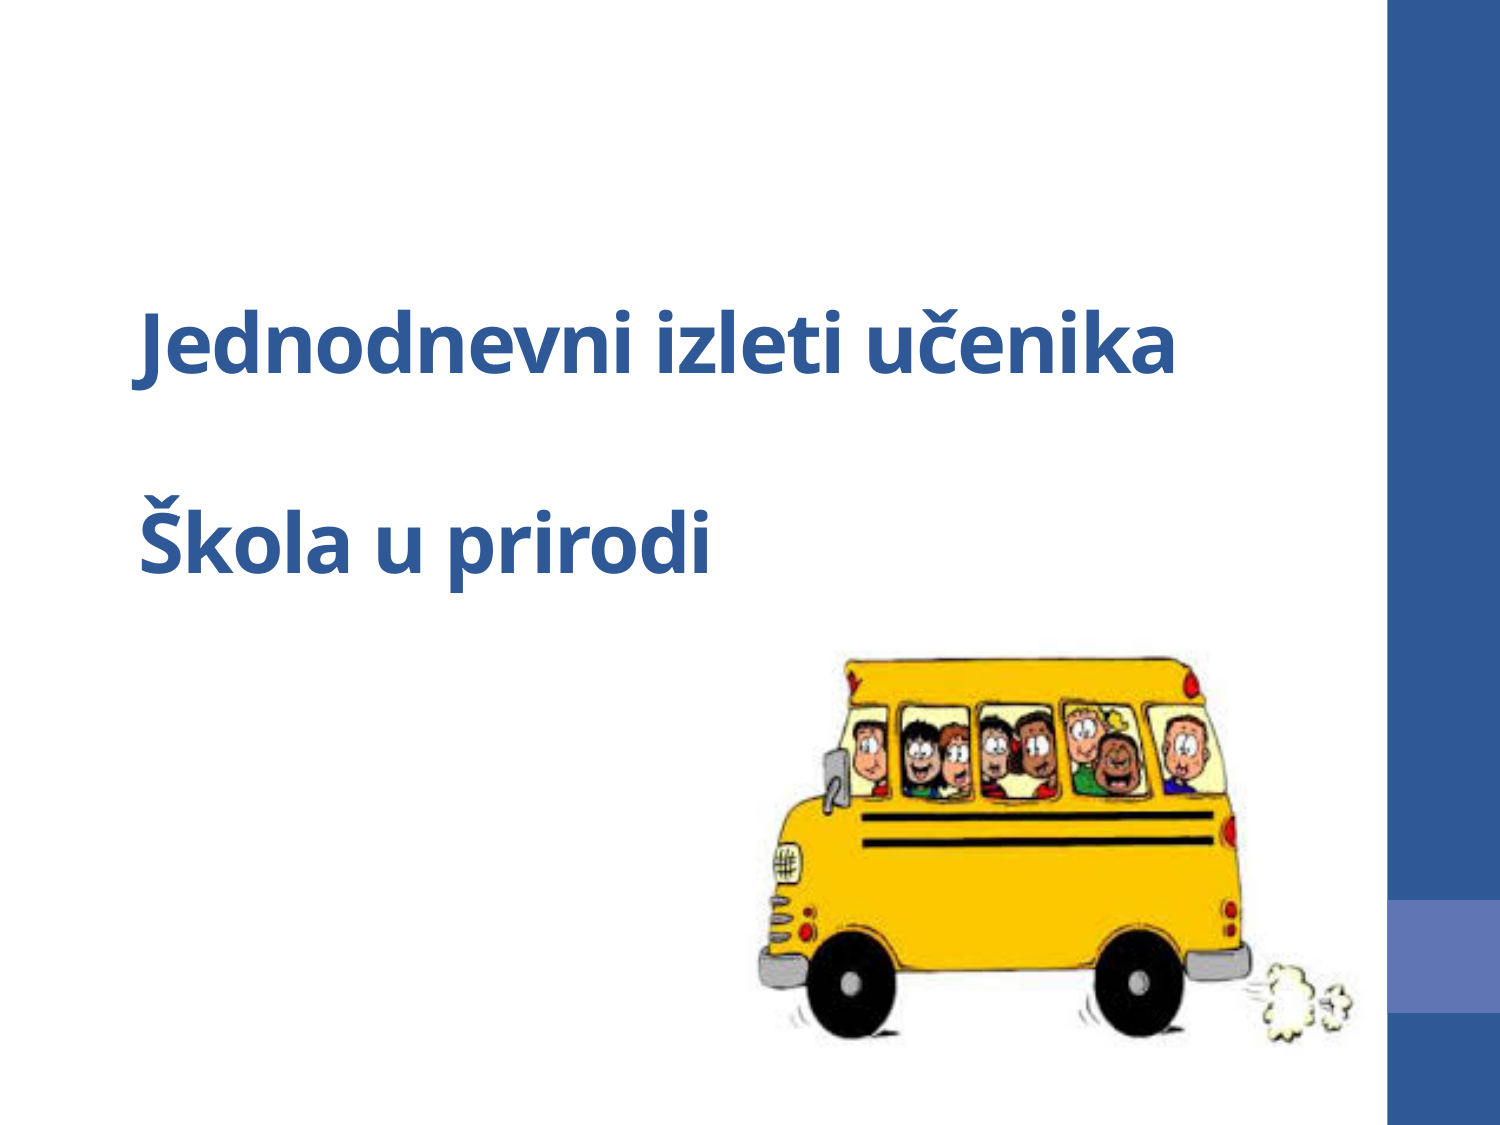

# Jednodnevni izleti učenika Škola u prirodi